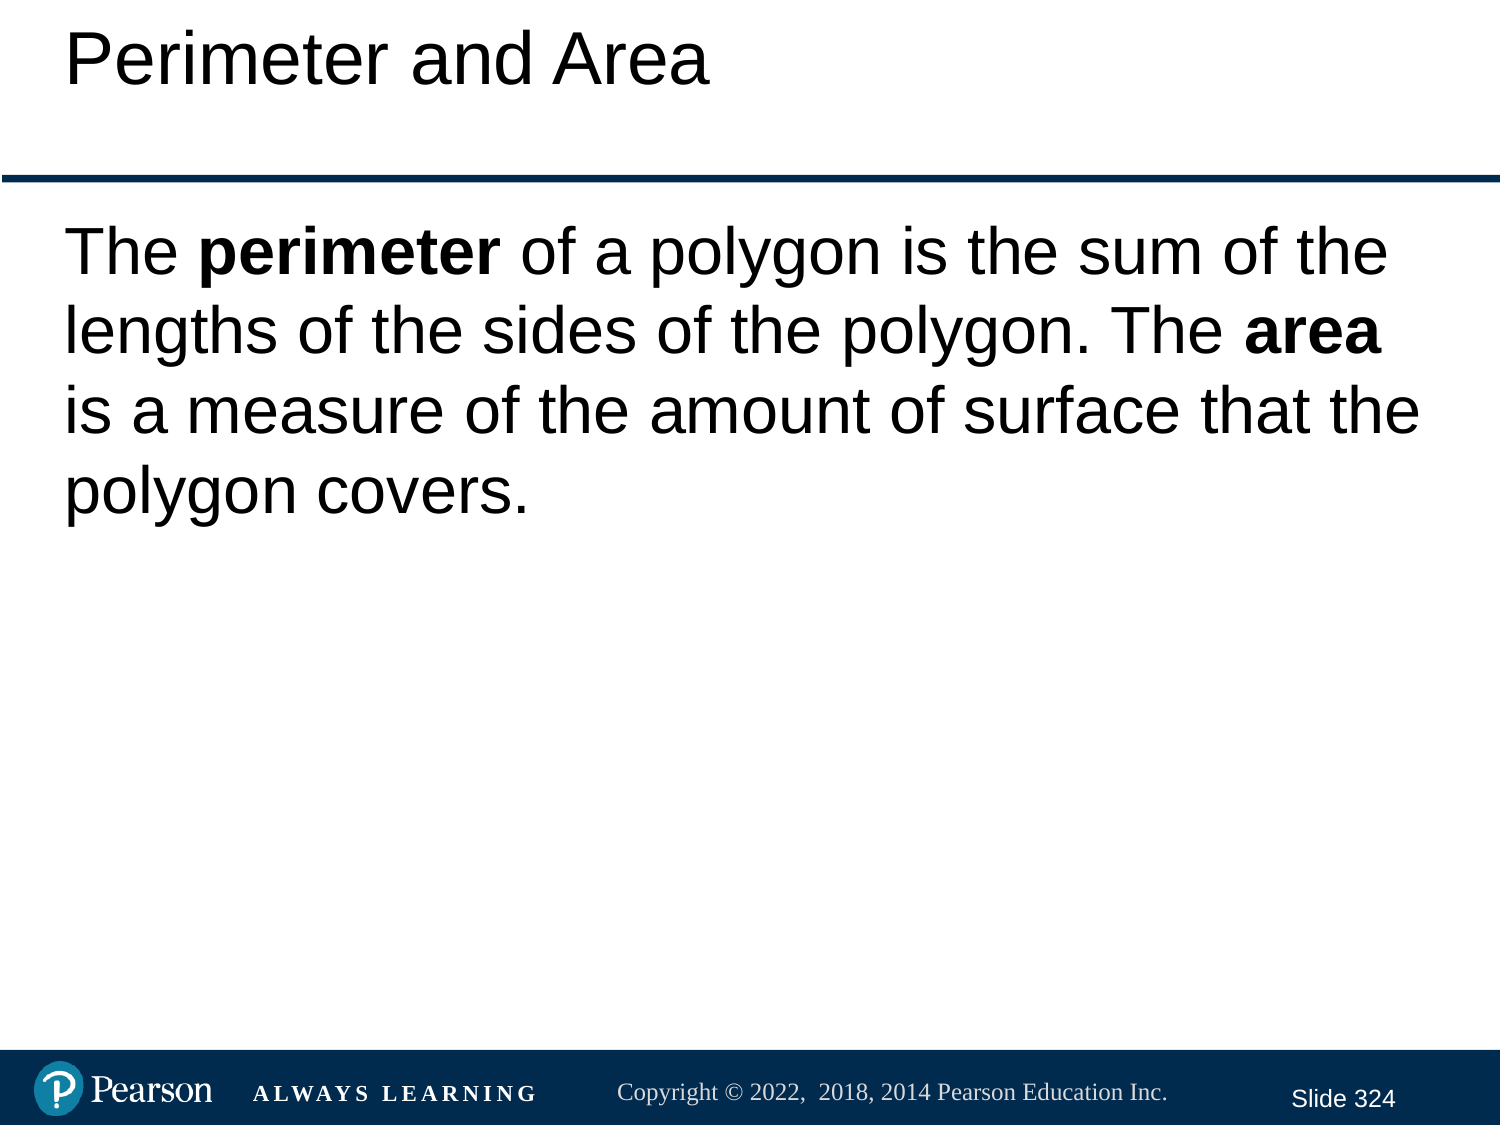

# Perimeter and Area
The perimeter of a polygon is the sum of the lengths of the sides of the polygon. The area is a measure of the amount of surface that the polygon covers.